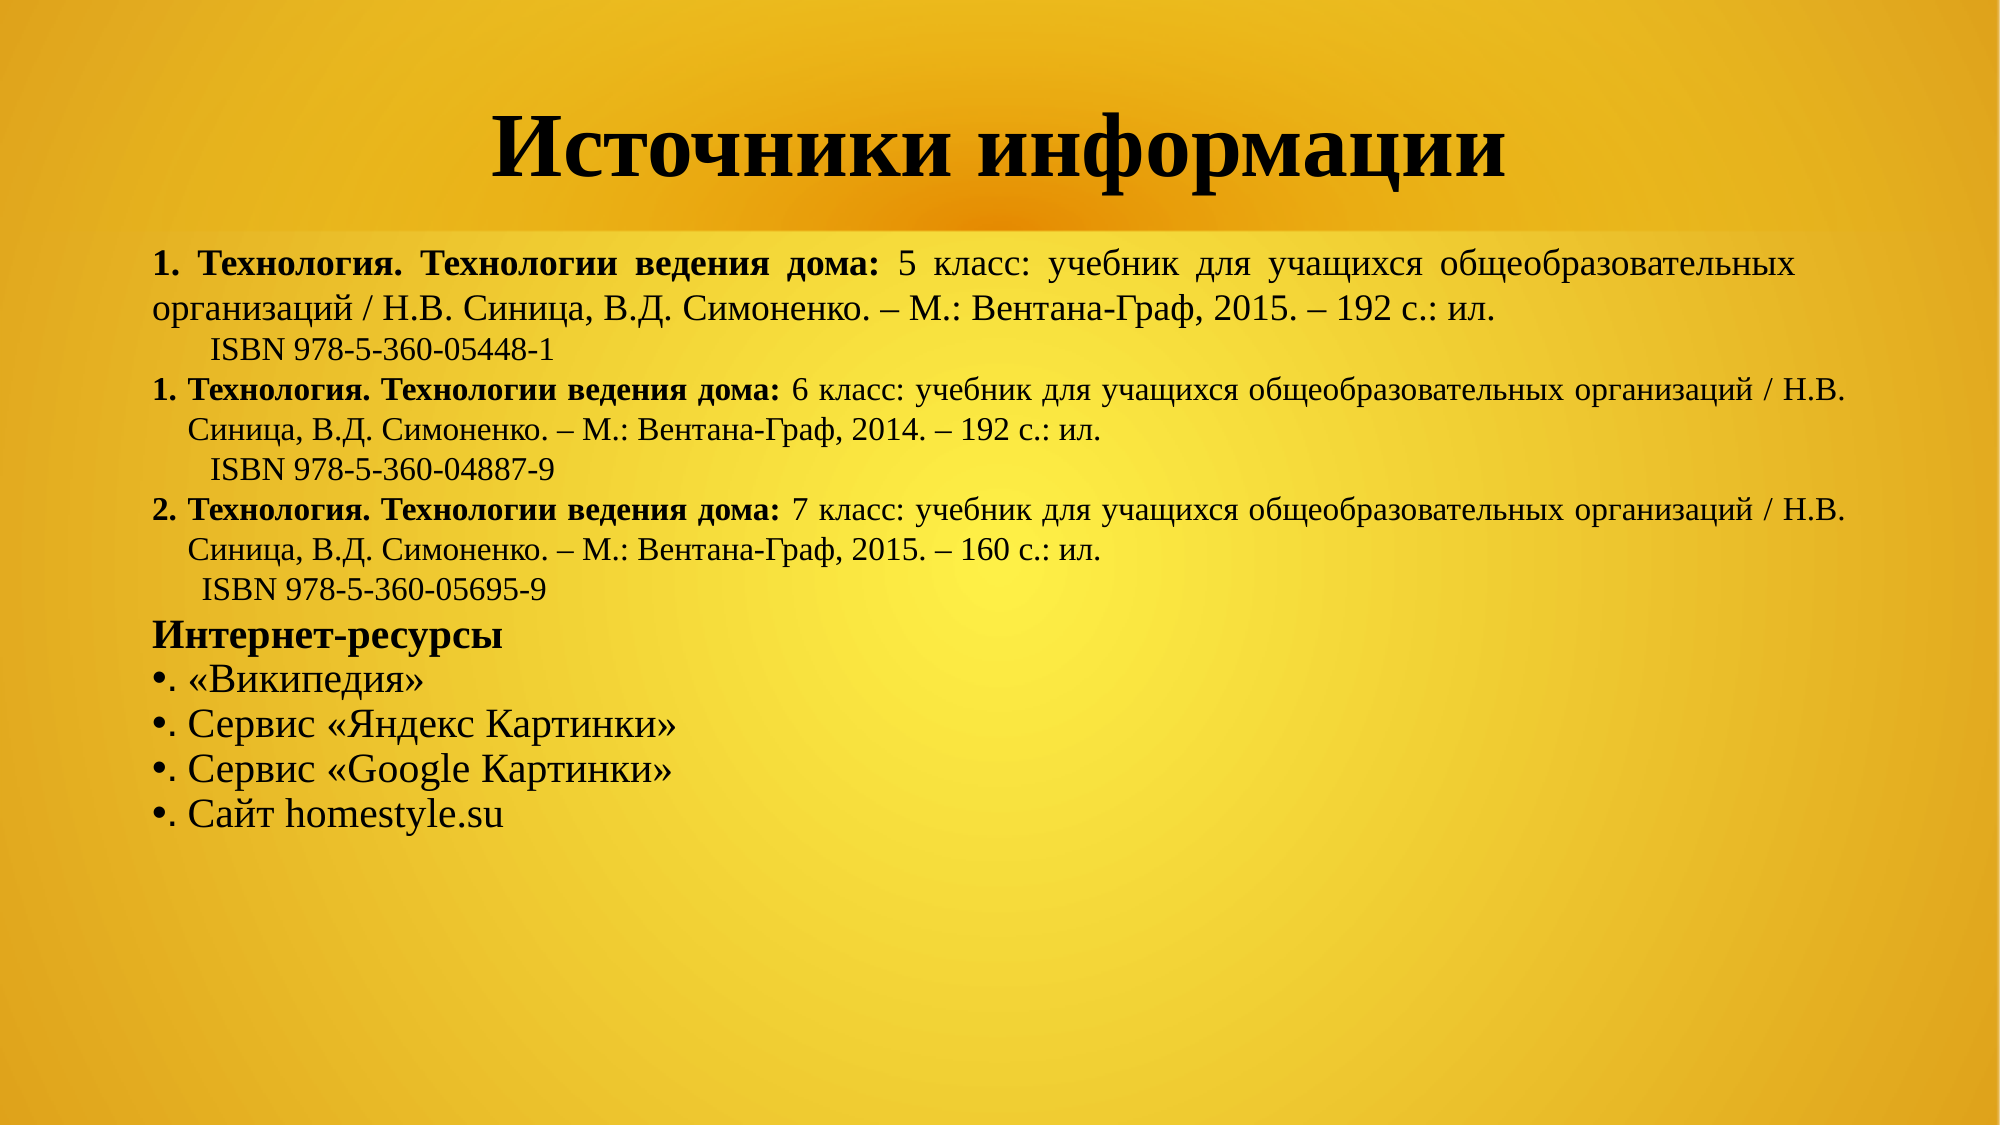

Источники информации
1. Технология. Технологии ведения дома: 5 класс: учебник для учащихся общеобразовательных организаций / Н.В. Синица, В.Д. Симоненко. – М.: Вентана-Граф, 2015. – 192 с.: ил.
 ISBN 978-5-360-05448-1
Технология. Технологии ведения дома: 6 класс: учебник для учащихся общеобразовательных организаций / Н.В. Синица, В.Д. Симоненко. – М.: Вентана-Граф, 2014. – 192 с.: ил.
 ISBN 978-5-360-04887-9
Технология. Технологии ведения дома: 7 класс: учебник для учащихся общеобразовательных организаций / Н.В. Синица, В.Д. Симоненко. – М.: Вентана-Граф, 2015. – 160 с.: ил.
 ISBN 978-5-360-05695-9
Интернет-ресурсы
«Википедия»
Сервис «Яндекс Картинки»
Сервис «Google Картинки»
Сайт homestyle.su